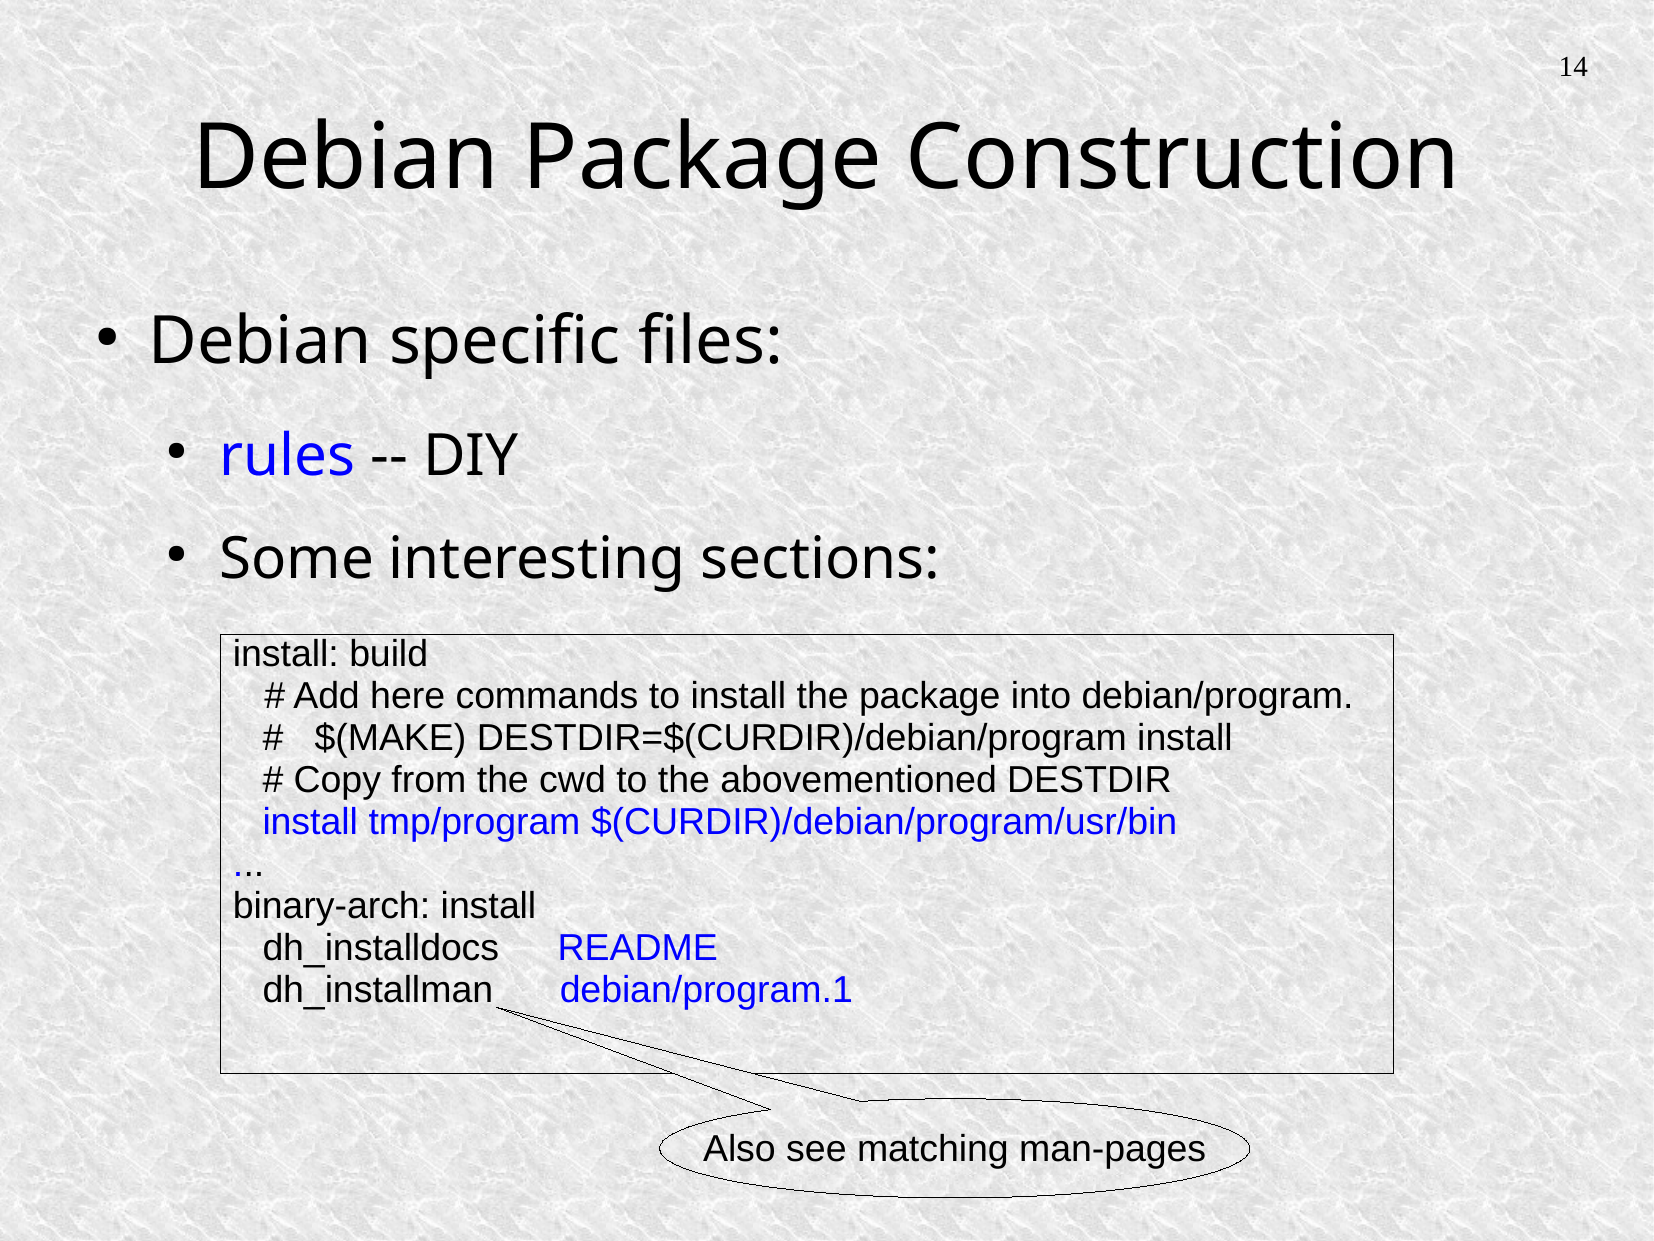

14
# Debian Package Construction
Debian specific files:
rules -- DIY
Some interesting sections:
install: build
 # Add here commands to install the package into debian/program.
	# $(MAKE) DESTDIR=$(CURDIR)/debian/program install
	# Copy from the cwd to the abovementioned DESTDIR
	install tmp/program $(CURDIR)/debian/program/usr/bin
...
binary-arch: install
	dh_installdocs		README
	dh_installman		 debian/program.1
Also see matching man-pages